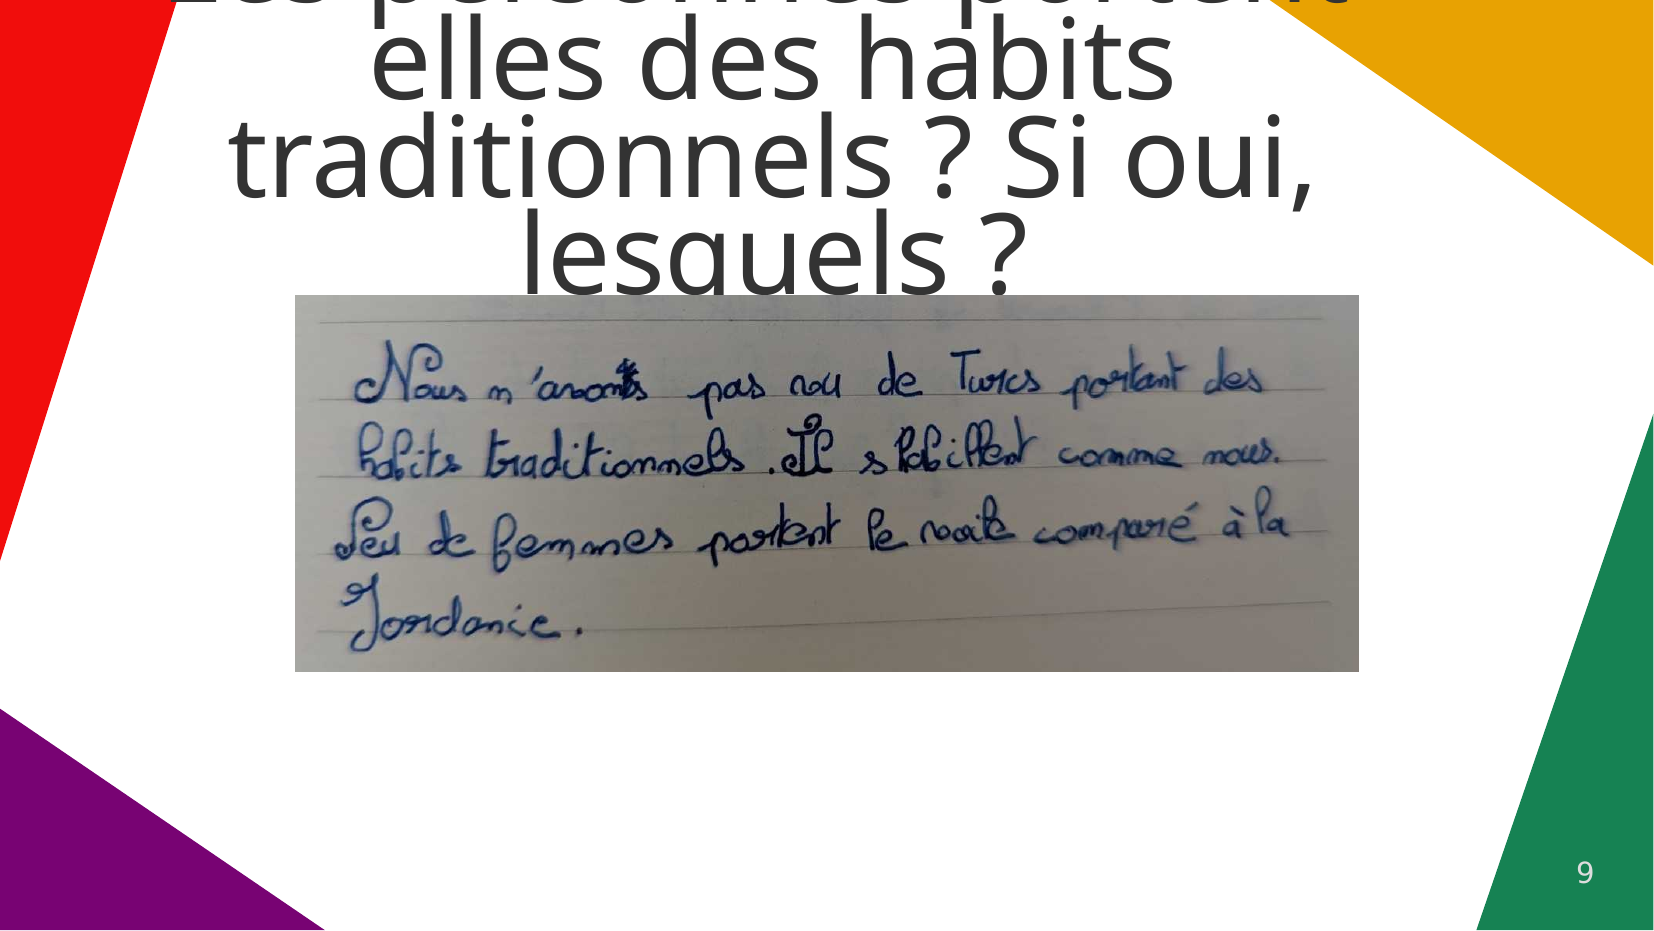

# Les personnes portent-elles des habits traditionnels ? Si oui, lesquels ?
9